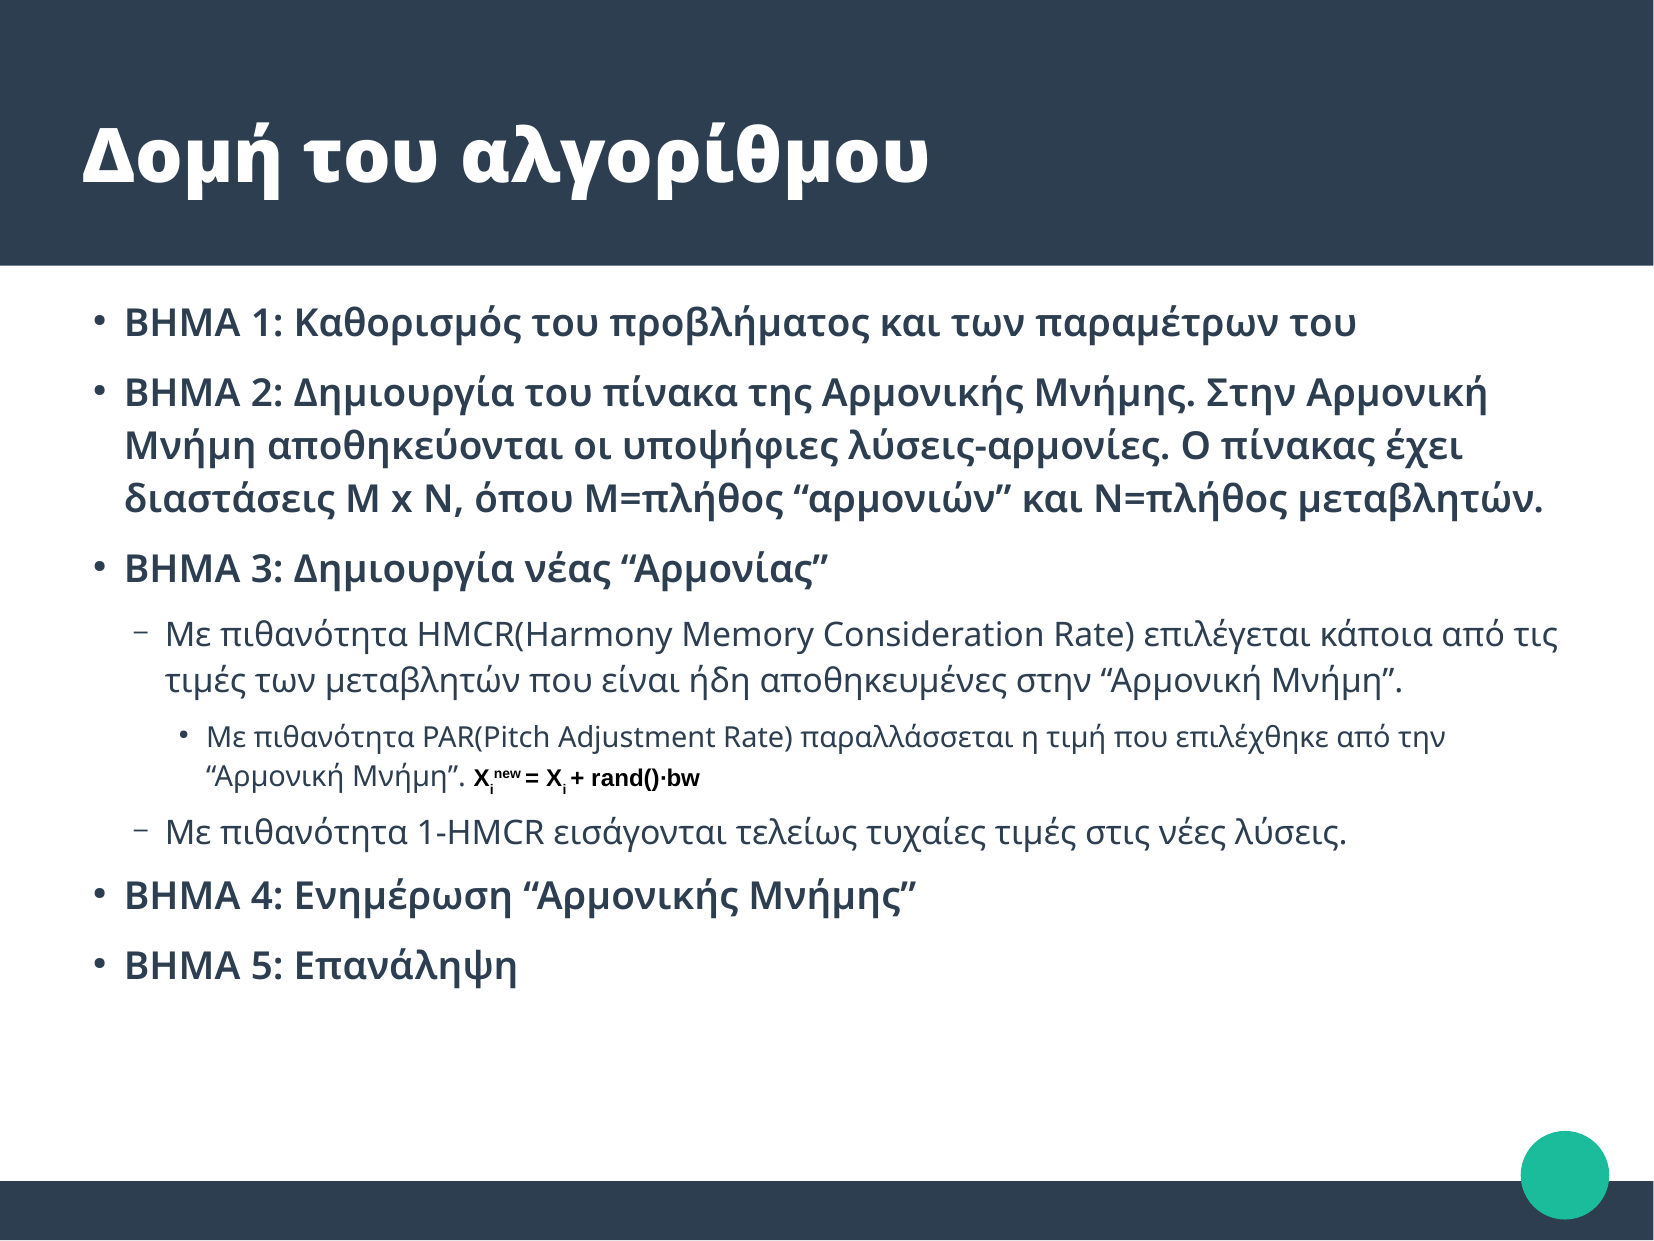

# Δομή του αλγορίθμου
ΒΗΜΑ 1: Καθορισμός του προβλήματος και των παραμέτρων του
ΒΗΜΑ 2: Δημιουργία του πίνακα της Αρμονικής Μνήμης. Στην Αρμονική Μνήμη αποθηκεύονται οι υποψήφιες λύσεις-αρμονίες. Ο πίνακας έχει διαστάσεις M x N, όπου M=πλήθος “αρμονιών” και N=πλήθος μεταβλητών.
ΒΗΜΑ 3: Δημιουργία νέας “Αρμονίας”
Με πιθανότητα HMCR(Harmony Memory Consideration Rate) επιλέγεται κάποια από τις τιμές των μεταβλητών που είναι ήδη αποθηκευμένες στην “Αρμονική Μνήμη”.
Με πιθανότητα PAR(Pitch Adjustment Rate) παραλλάσσεται η τιμή που επιλέχθηκε από την “Αρμονική Μνήμη”. Xinew = Xi + rand()∙bw
Με πιθανότητα 1-HMCR εισάγονται τελείως τυχαίες τιμές στις νέες λύσεις.
ΒΗΜΑ 4: Ενημέρωση “Αρμονικής Μνήμης”
ΒΗΜΑ 5: Επανάληψη